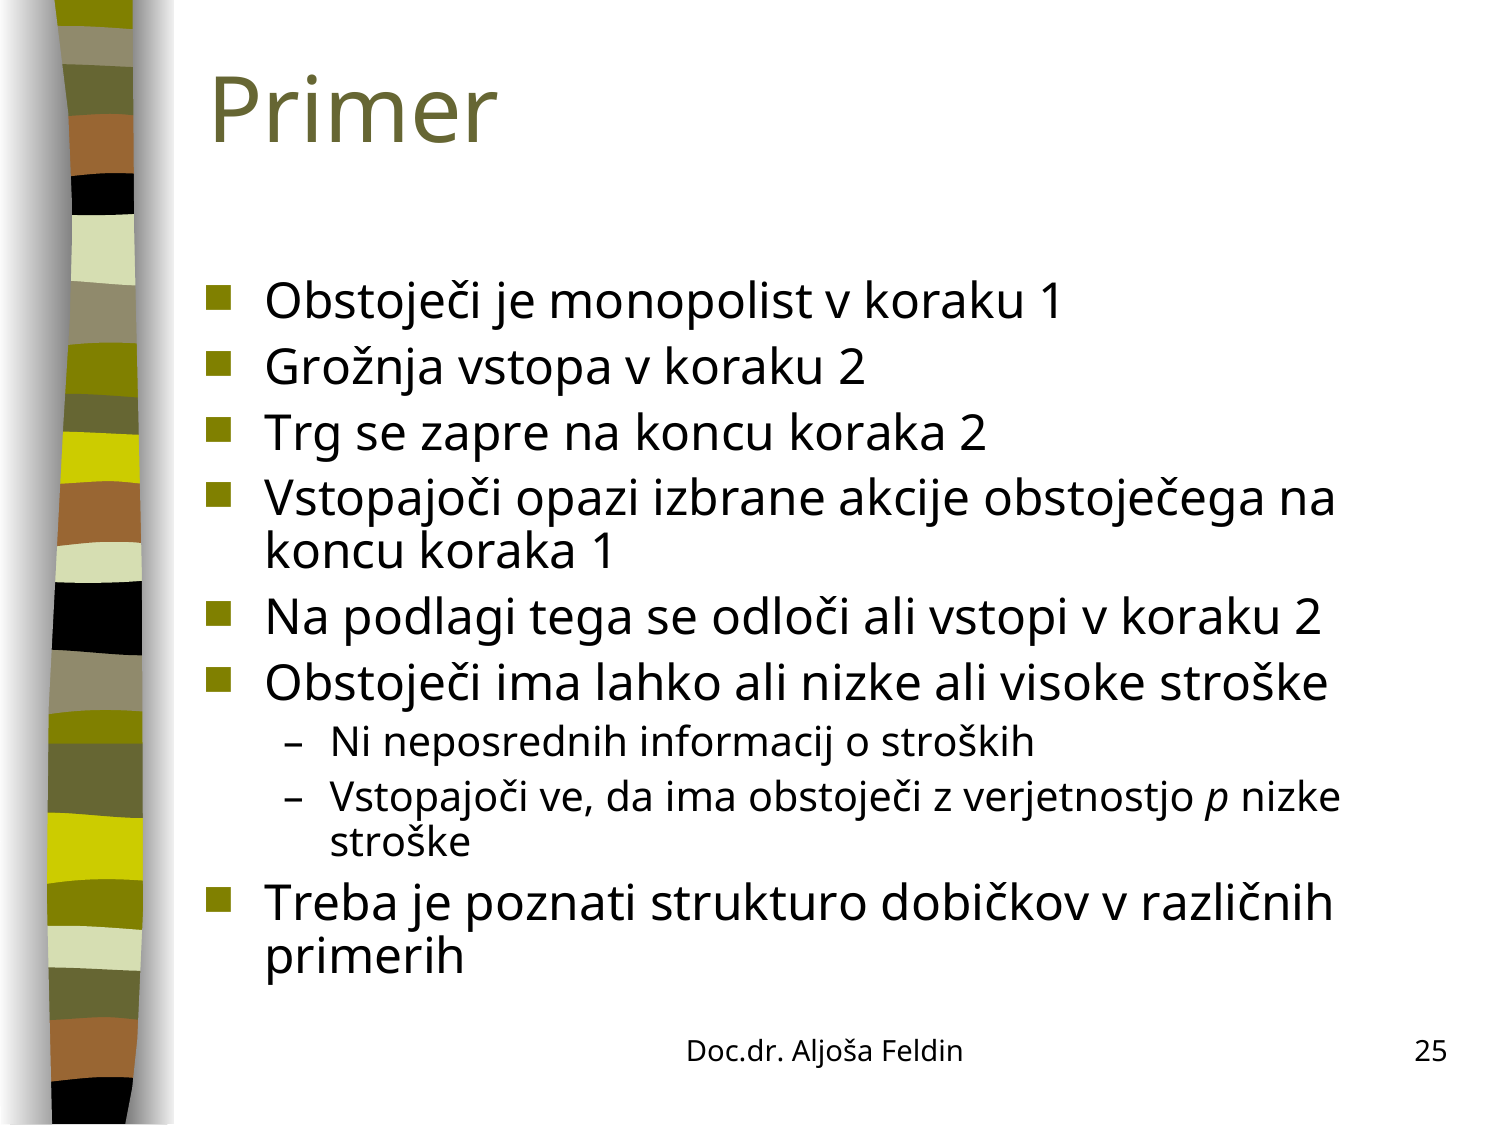

# Primer
Obstoječi je monopolist v koraku 1
Grožnja vstopa v koraku 2
Trg se zapre na koncu koraka 2
Vstopajoči opazi izbrane akcije obstoječega na koncu koraka 1
Na podlagi tega se odloči ali vstopi v koraku 2
Obstoječi ima lahko ali nizke ali visoke stroške
Ni neposrednih informacij o stroških
Vstopajoči ve, da ima obstoječi z verjetnostjo p nizke stroške
Treba je poznati strukturo dobičkov v različnih primerih
Doc.dr. Aljoša Feldin